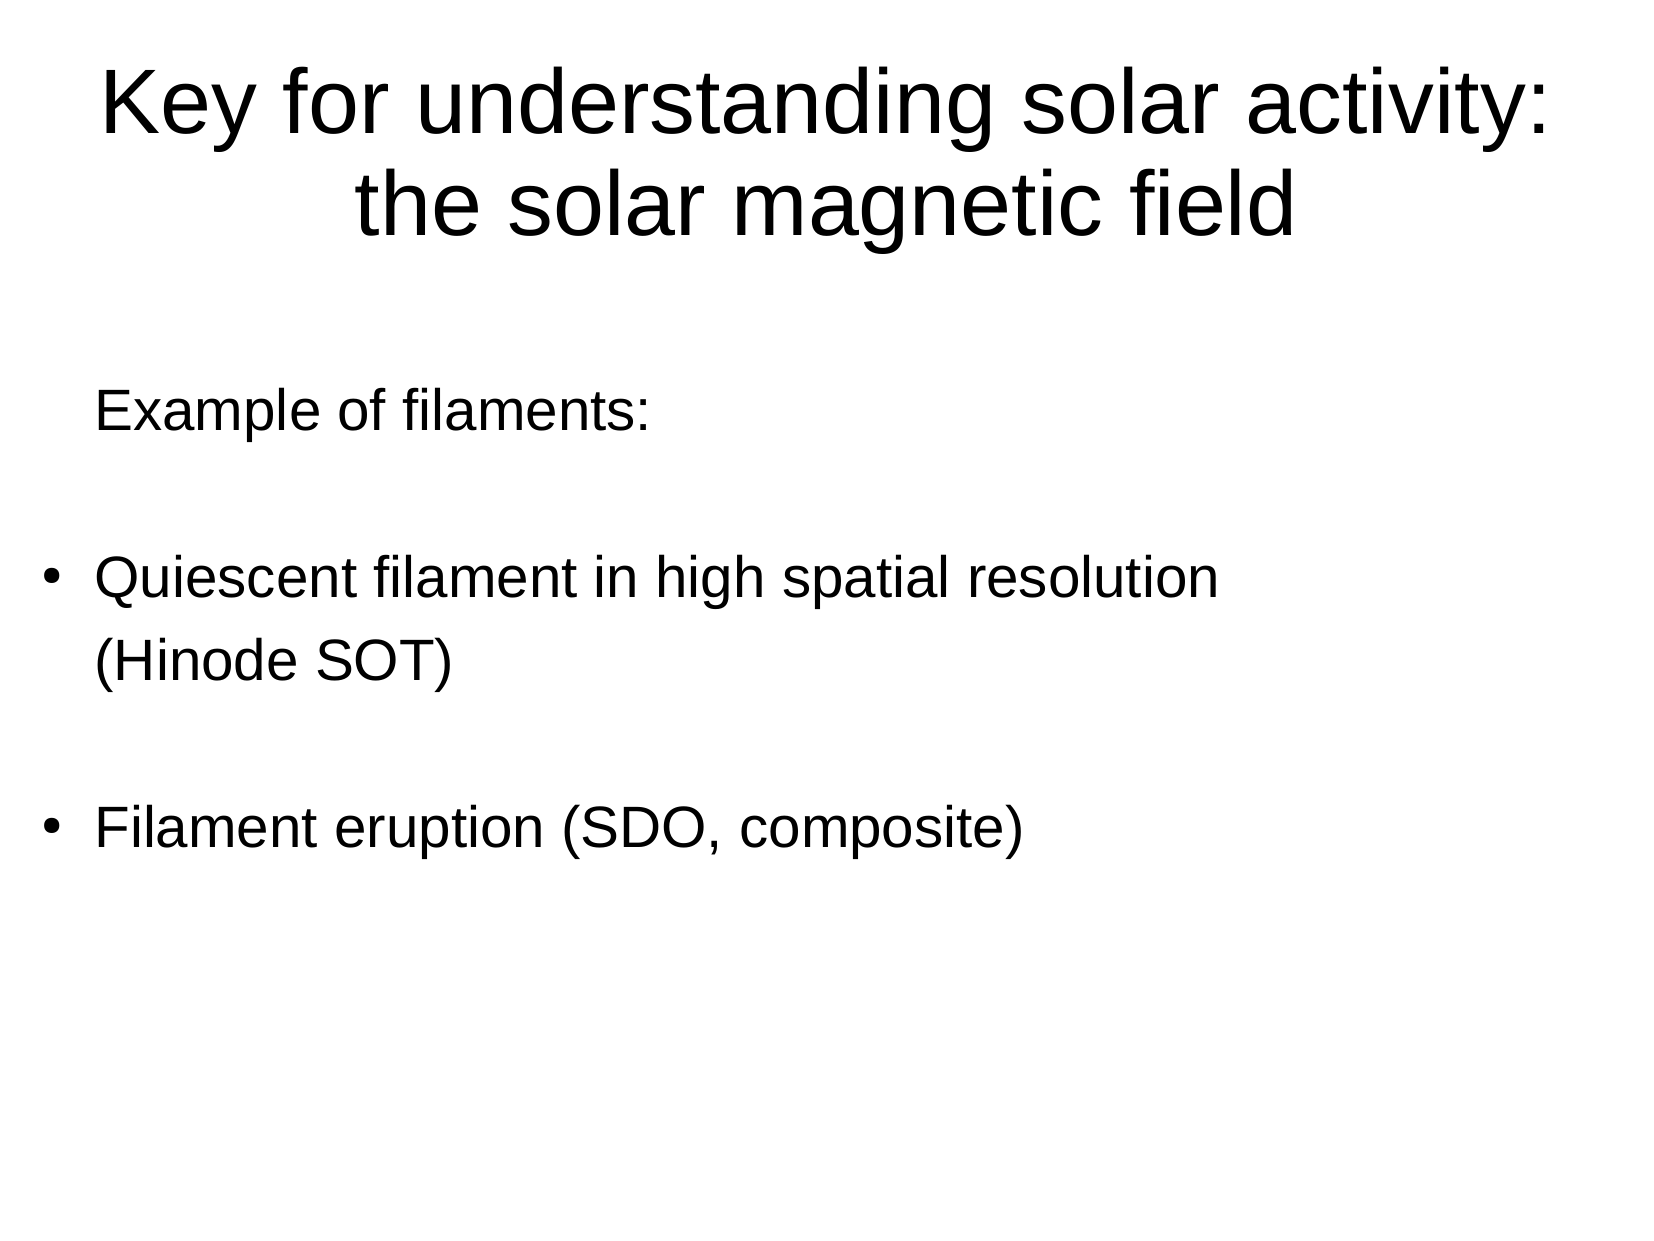

# Key for understanding solar activity: the solar magnetic field
Example of filaments:
Quiescent filament in high spatial resolution
(Hinode SOT)
Filament eruption (SDO, composite)